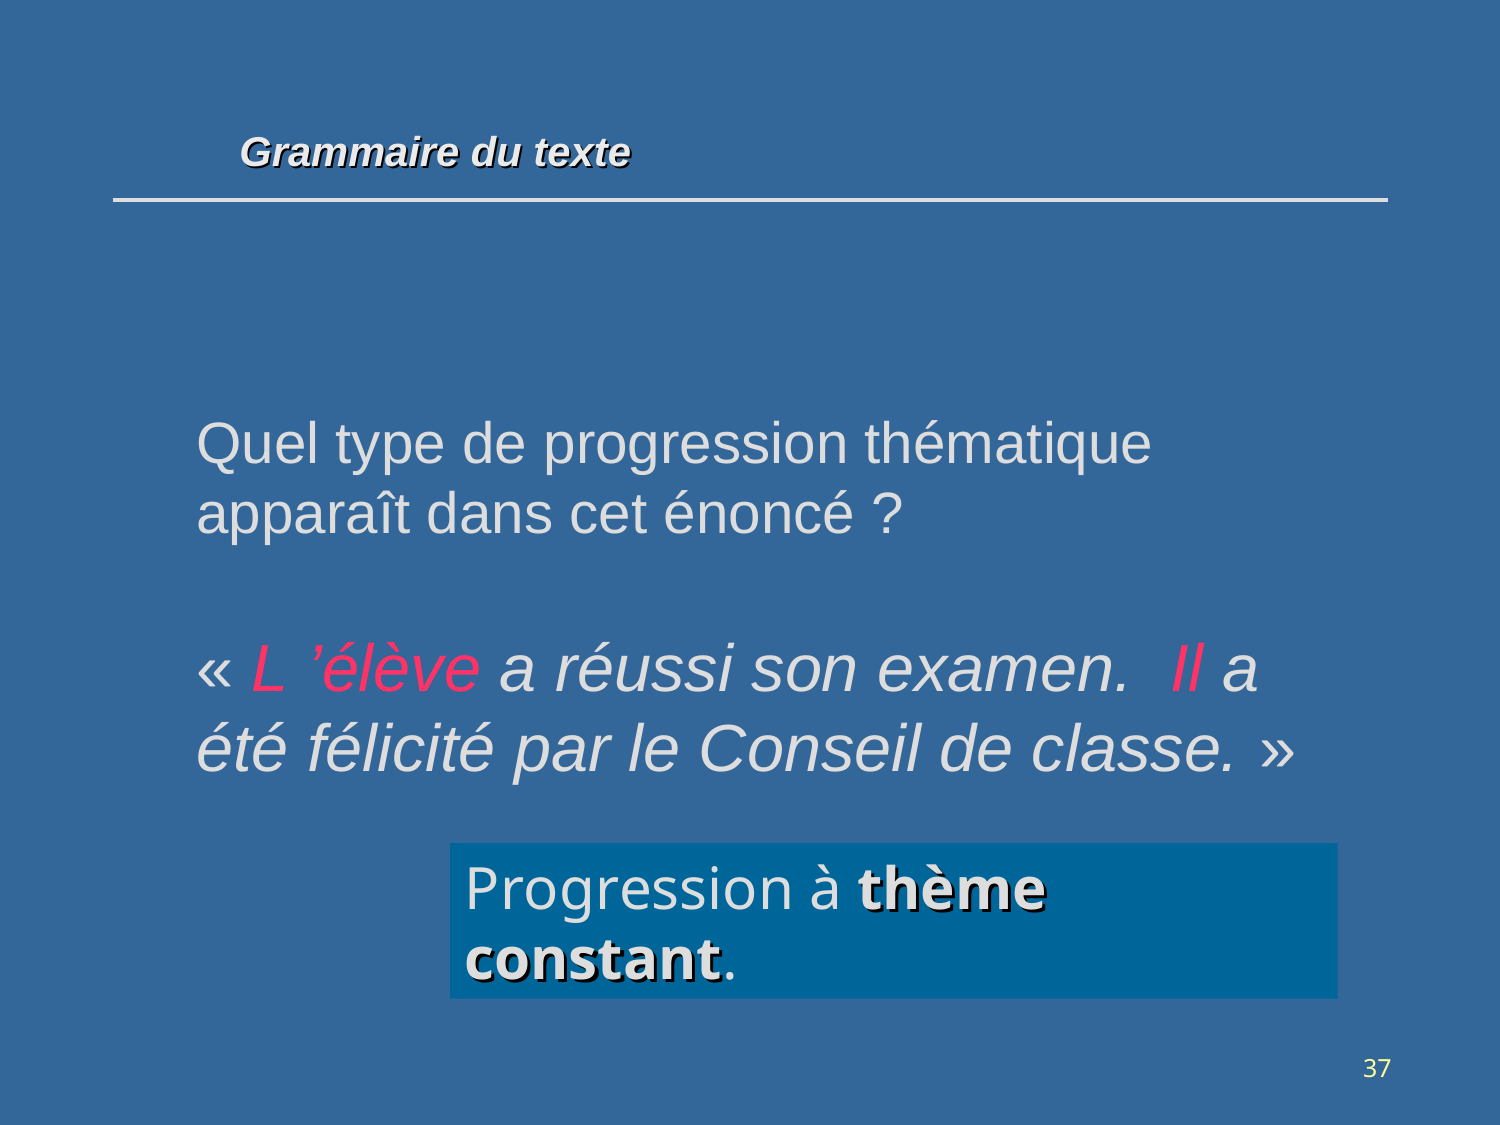

Grammaire du texte
Quel type de progression thématique apparaît dans cet énoncé ?
« L ’élève a réussi son examen. Il a été félicité par le Conseil de classe. »
Progression à thème constant.
37